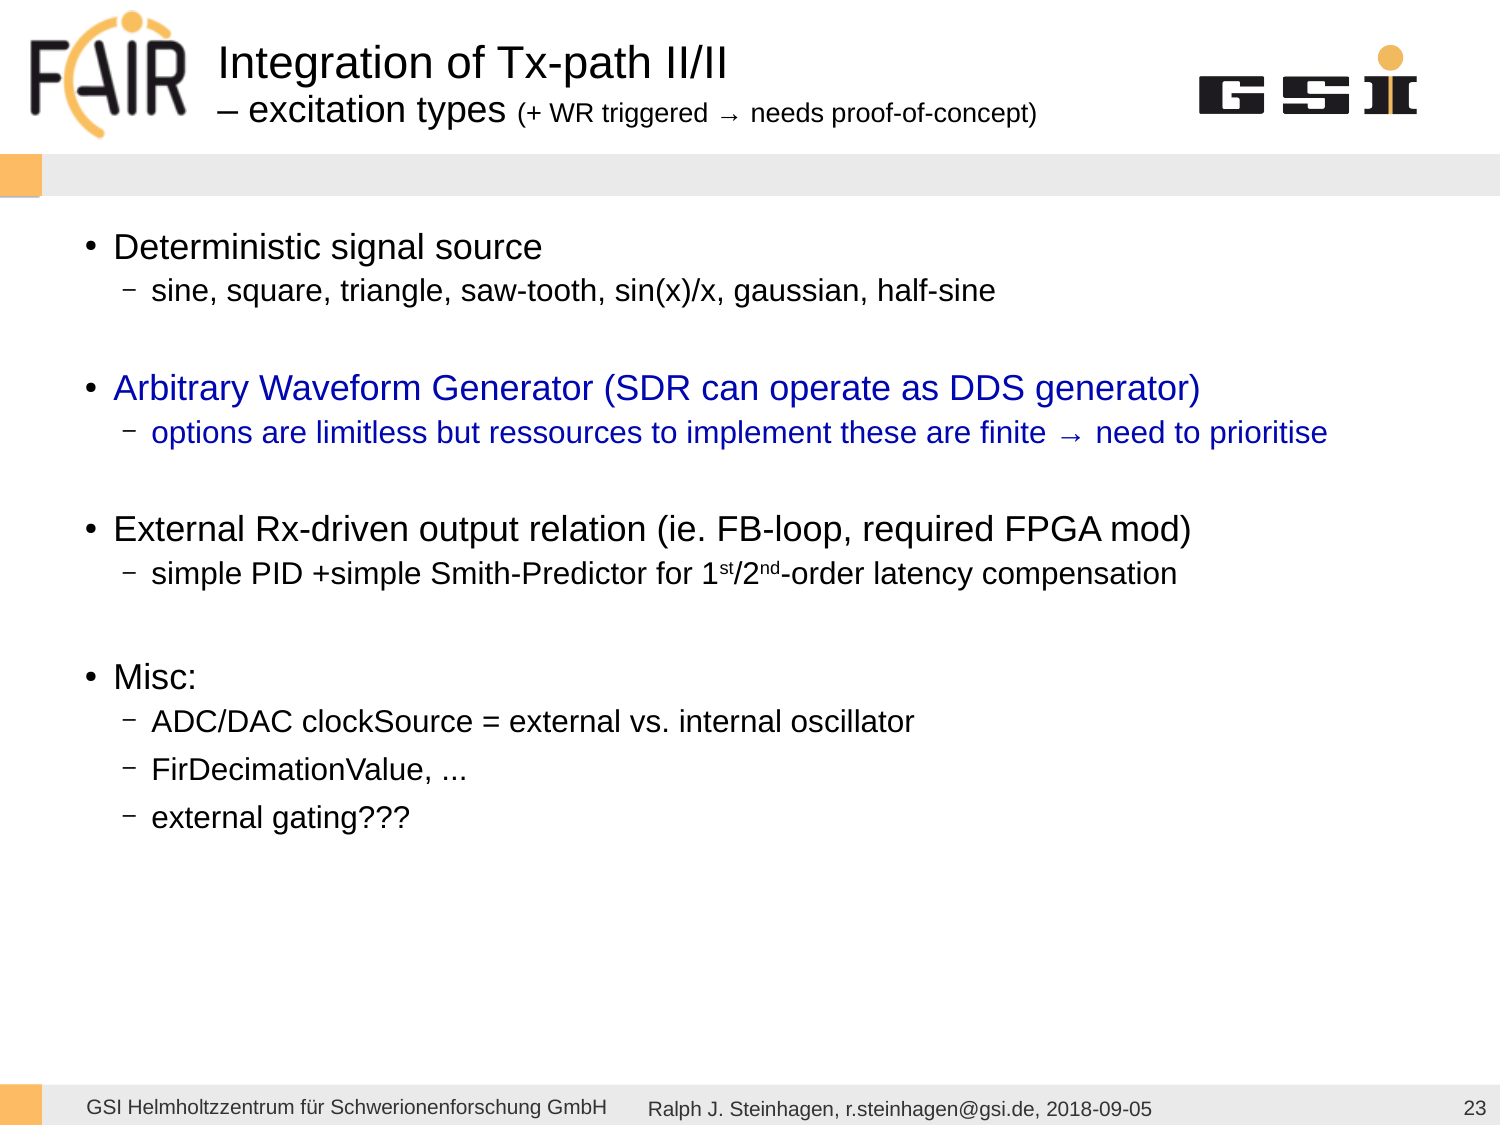

# Integration of Tx-path II/II – excitation types (+ WR triggered → needs proof-of-concept)
Deterministic signal source
sine, square, triangle, saw-tooth, sin(x)/x, gaussian, half-sine
Arbitrary Waveform Generator (SDR can operate as DDS generator)
options are limitless but ressources to implement these are finite → need to prioritise
External Rx-driven output relation (ie. FB-loop, required FPGA mod)
simple PID +simple Smith-Predictor for 1st/2nd-order latency compensation
Misc:
ADC/DAC clockSource = external vs. internal oscillator
FirDecimationValue, ...
external gating???